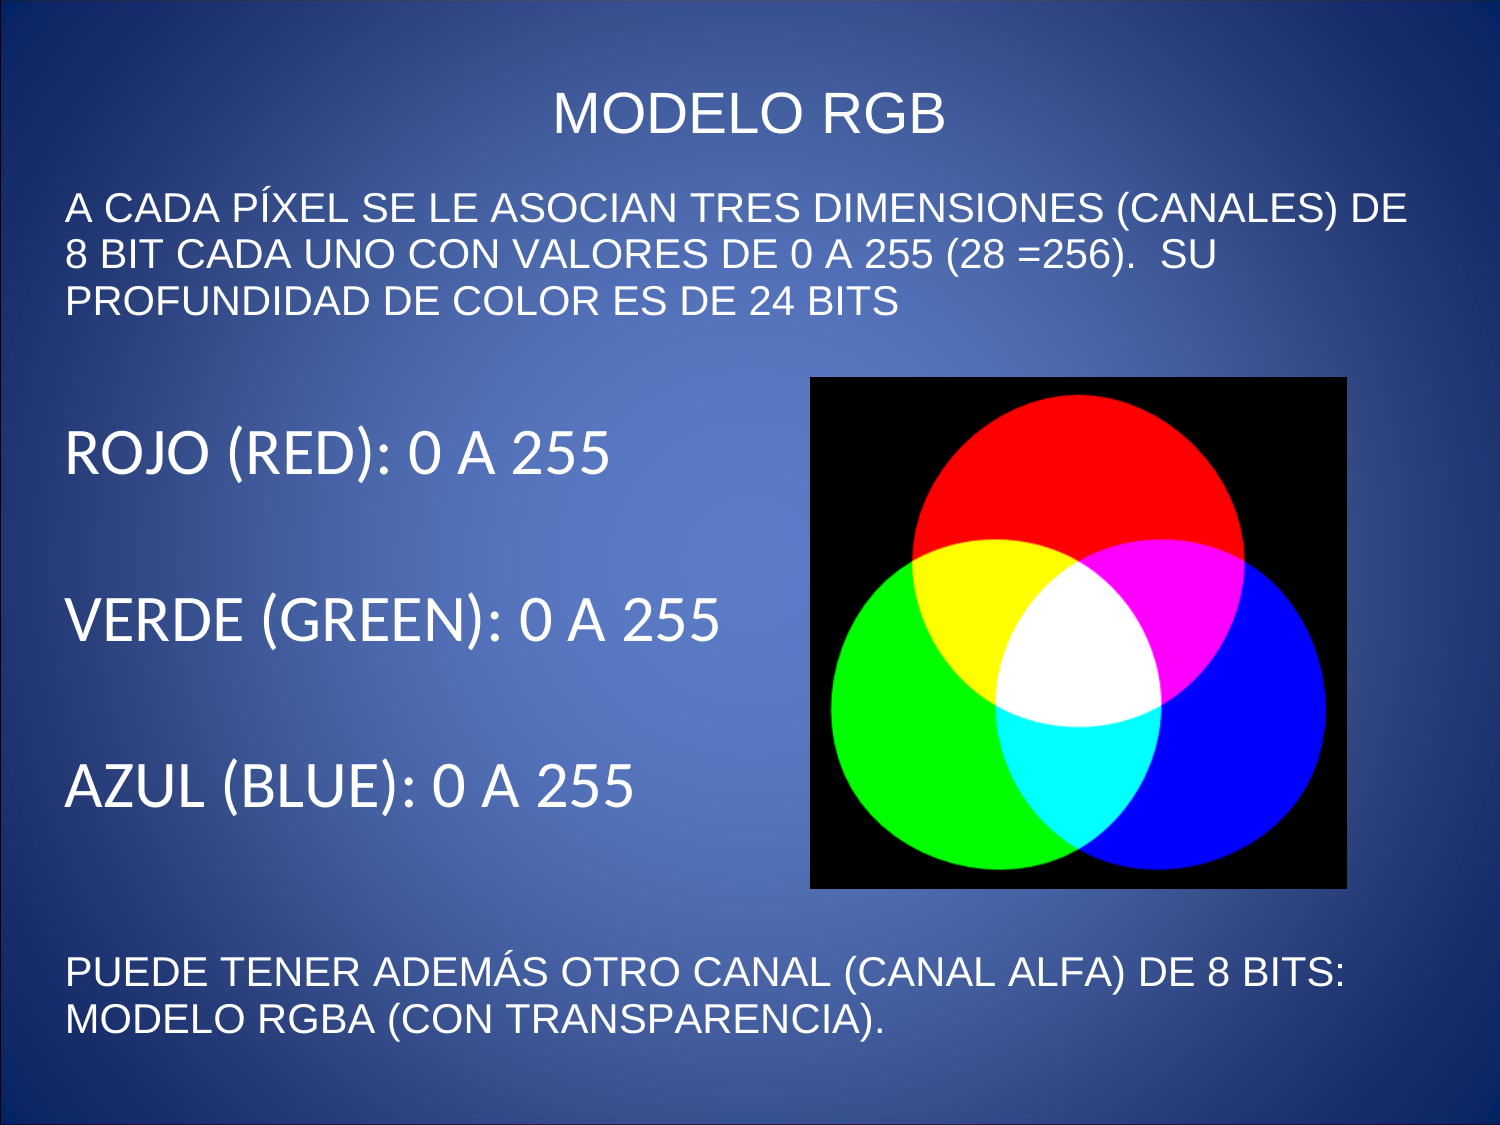

# MODELO RGB
A CADA PÍXEL SE LE ASOCIAN TRES DIMENSIONES (CANALES) DE 8 BIT CADA UNO CON VALORES DE 0 A 255 (28 =256). SU PROFUNDIDAD DE COLOR ES DE 24 BITS
ROJO (RED): 0 A 255
VERDE (GREEN): 0 A 255
AZUL (BLUE): 0 A 255
PUEDE TENER ADEMÁS OTRO CANAL (CANAL ALFA) DE 8 BITS: MODELO RGBA (CON TRANSPARENCIA).